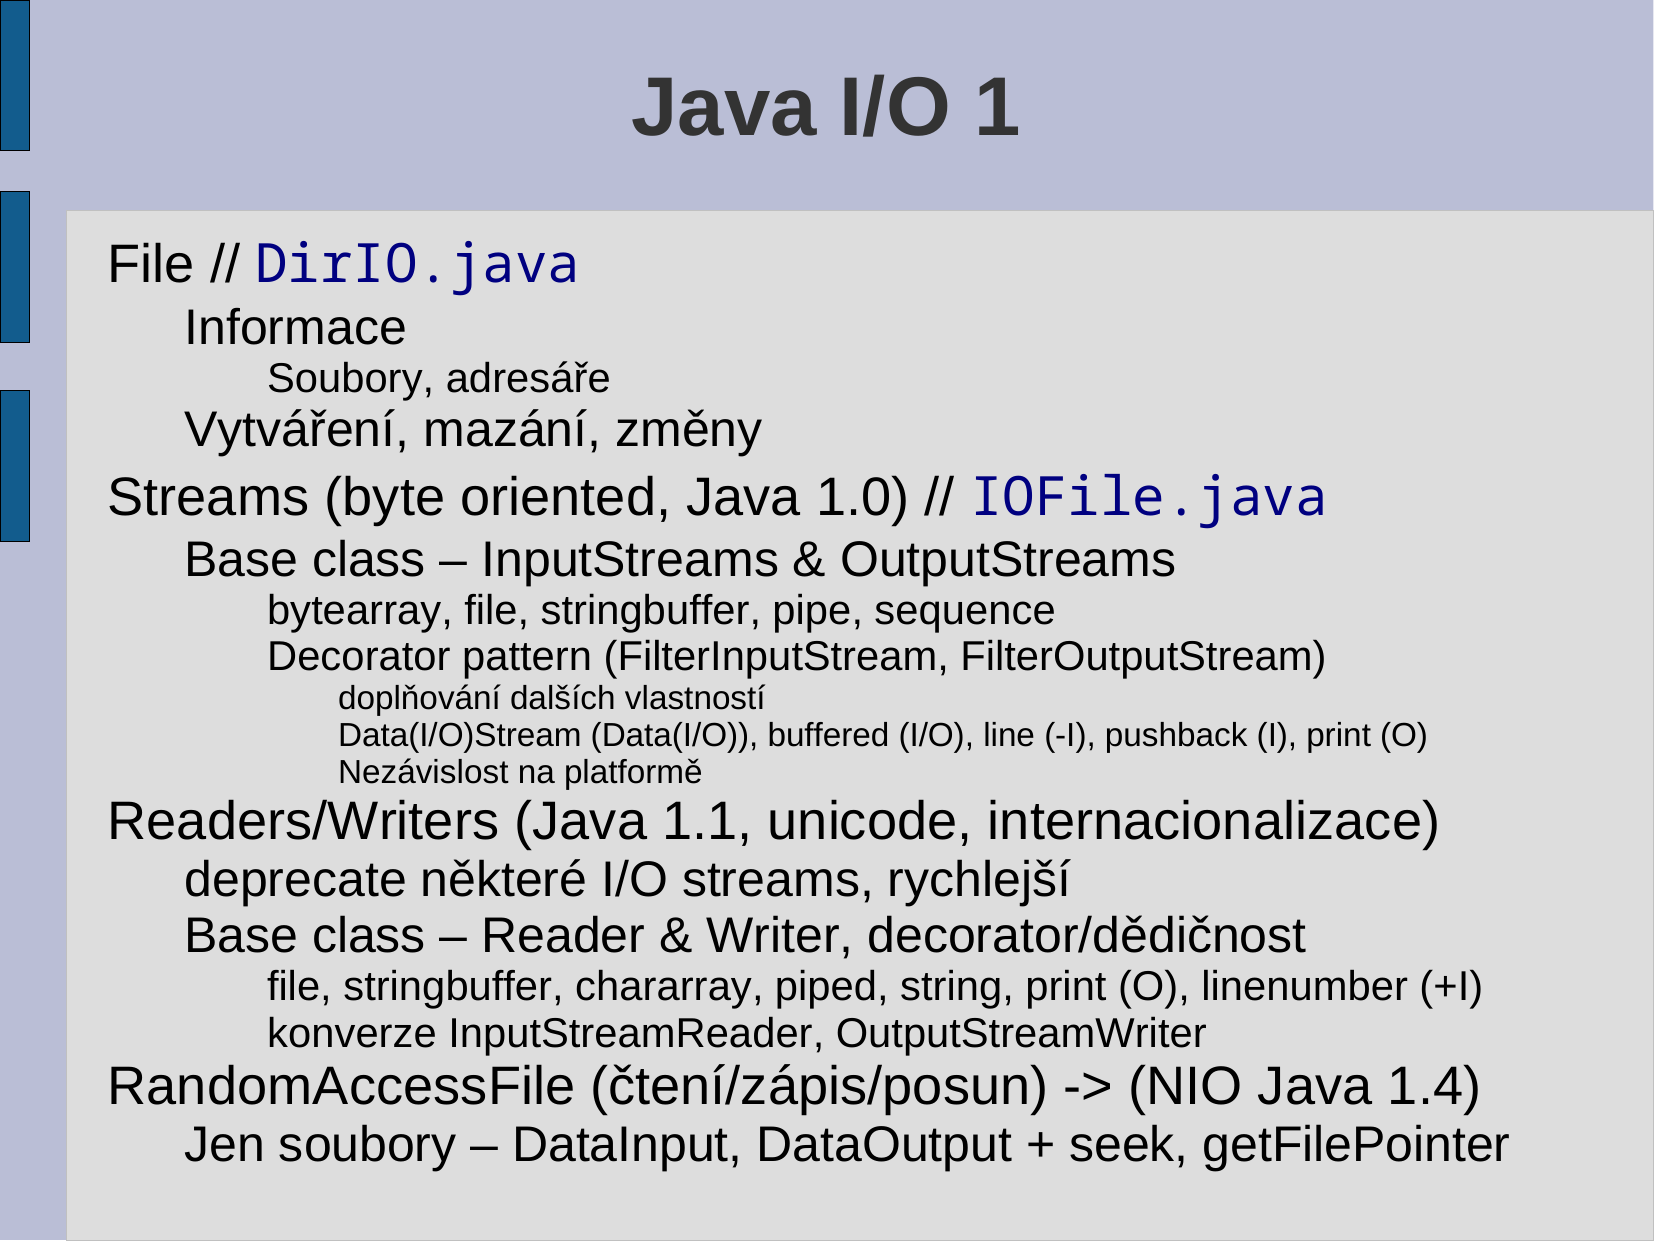

# Java I/O 1
File // DirIO.java
Informace
Soubory, adresáře
Vytváření, mazání, změny
Streams (byte oriented, Java 1.0) // IOFile.java
Base class – InputStreams & OutputStreams
bytearray, file, stringbuffer, pipe, sequence
Decorator pattern (FilterInputStream, FilterOutputStream)
doplňování dalších vlastností
Data(I/O)Stream (Data(I/O)), buffered (I/O), line (-I), pushback (I), print (O)
Nezávislost na platformě
Readers/Writers (Java 1.1, unicode, internacionalizace)
deprecate některé I/O streams, rychlejší
Base class – Reader & Writer, decorator/dědičnost
file, stringbuffer, chararray, piped, string, print (O), linenumber (+I)
konverze InputStreamReader, OutputStreamWriter
RandomAccessFile (čtení/zápis/posun) -> (NIO Java 1.4)
Jen soubory – DataInput, DataOutput + seek, getFilePointer